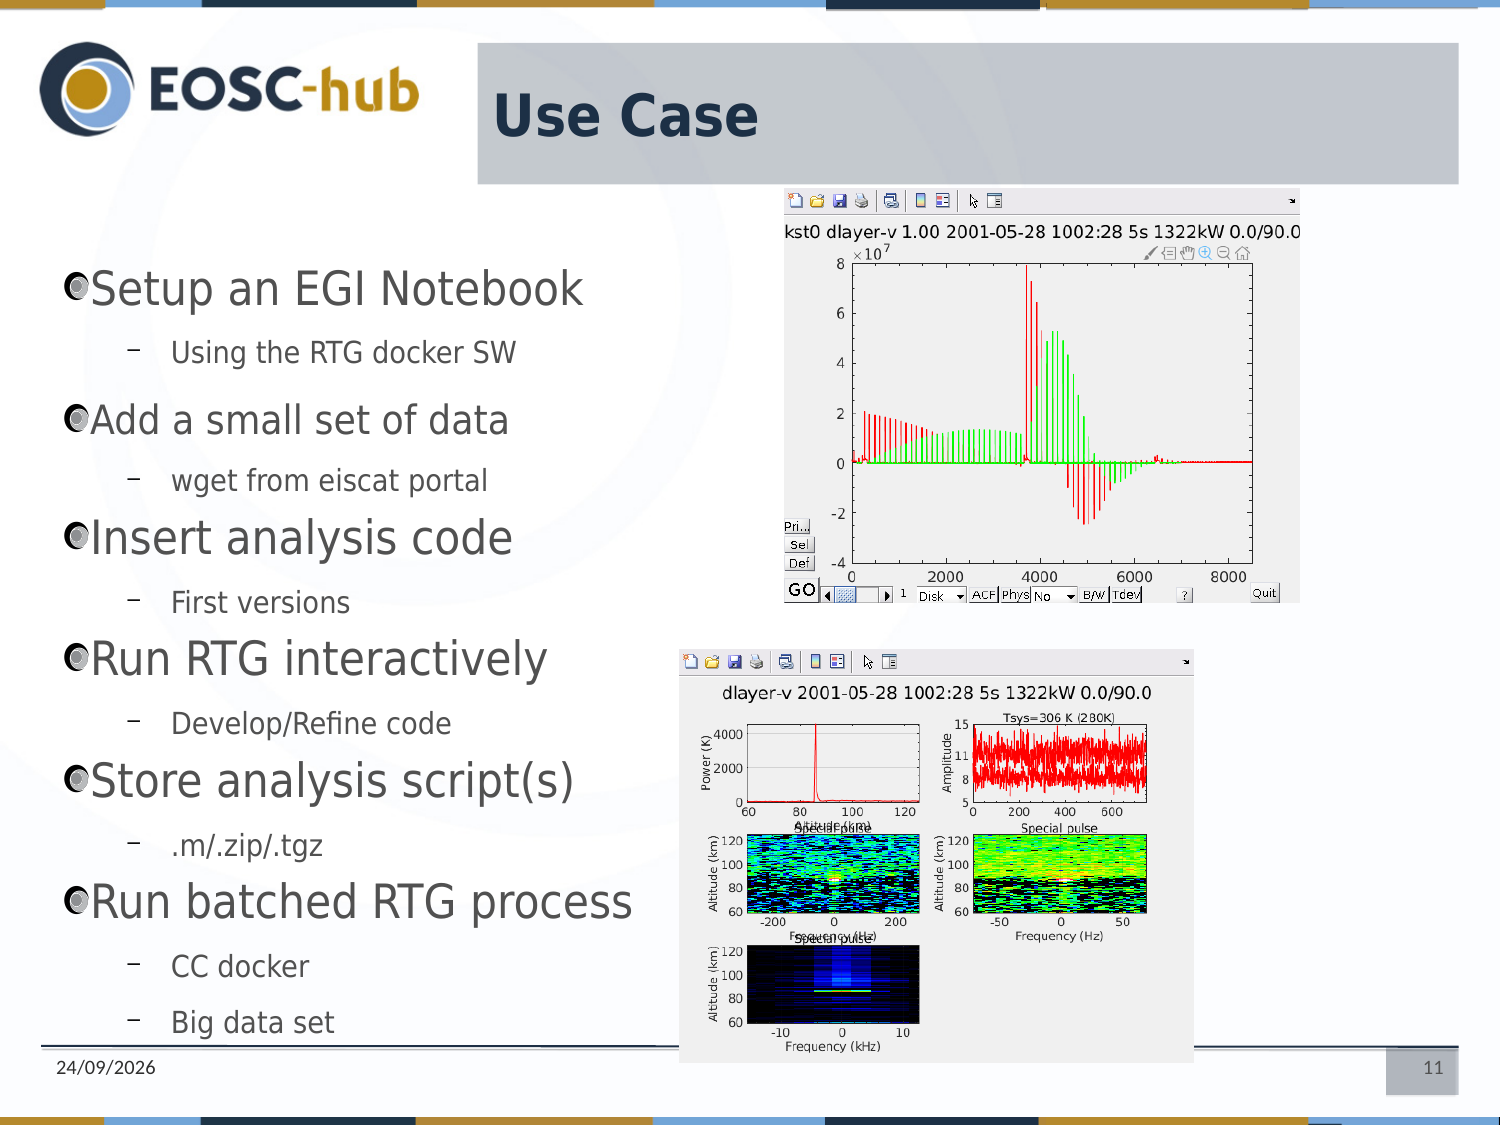

Use Case
# Setup an EGI Notebook
Using the RTG docker SW
Add a small set of data
wget from eiscat portal
Insert analysis code
First versions
Run RTG interactively
Develop/Refine code
Store analysis script(s)
.m/.zip/.tgz
Run batched RTG process
CC docker
Big data set